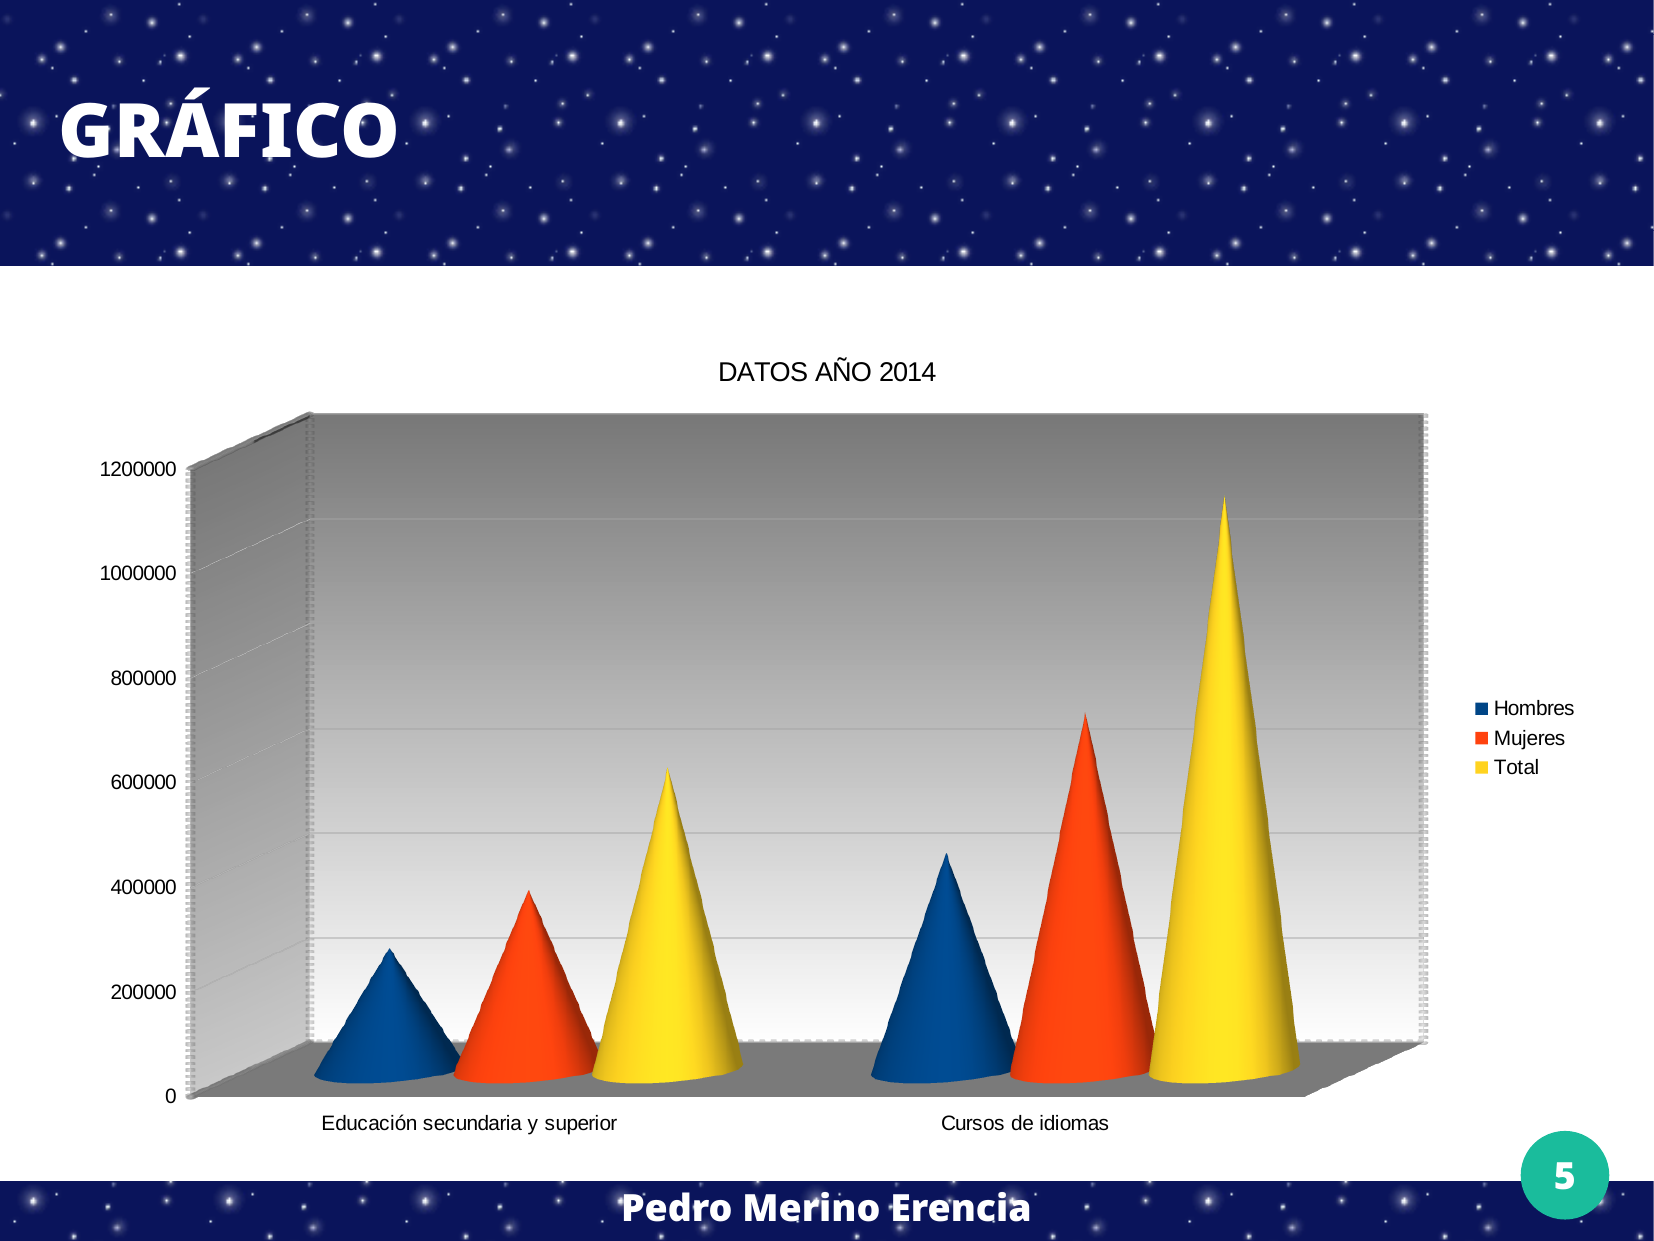

# GRÁFICO
[unsupported chart]
5
Pedro Merino Erencia